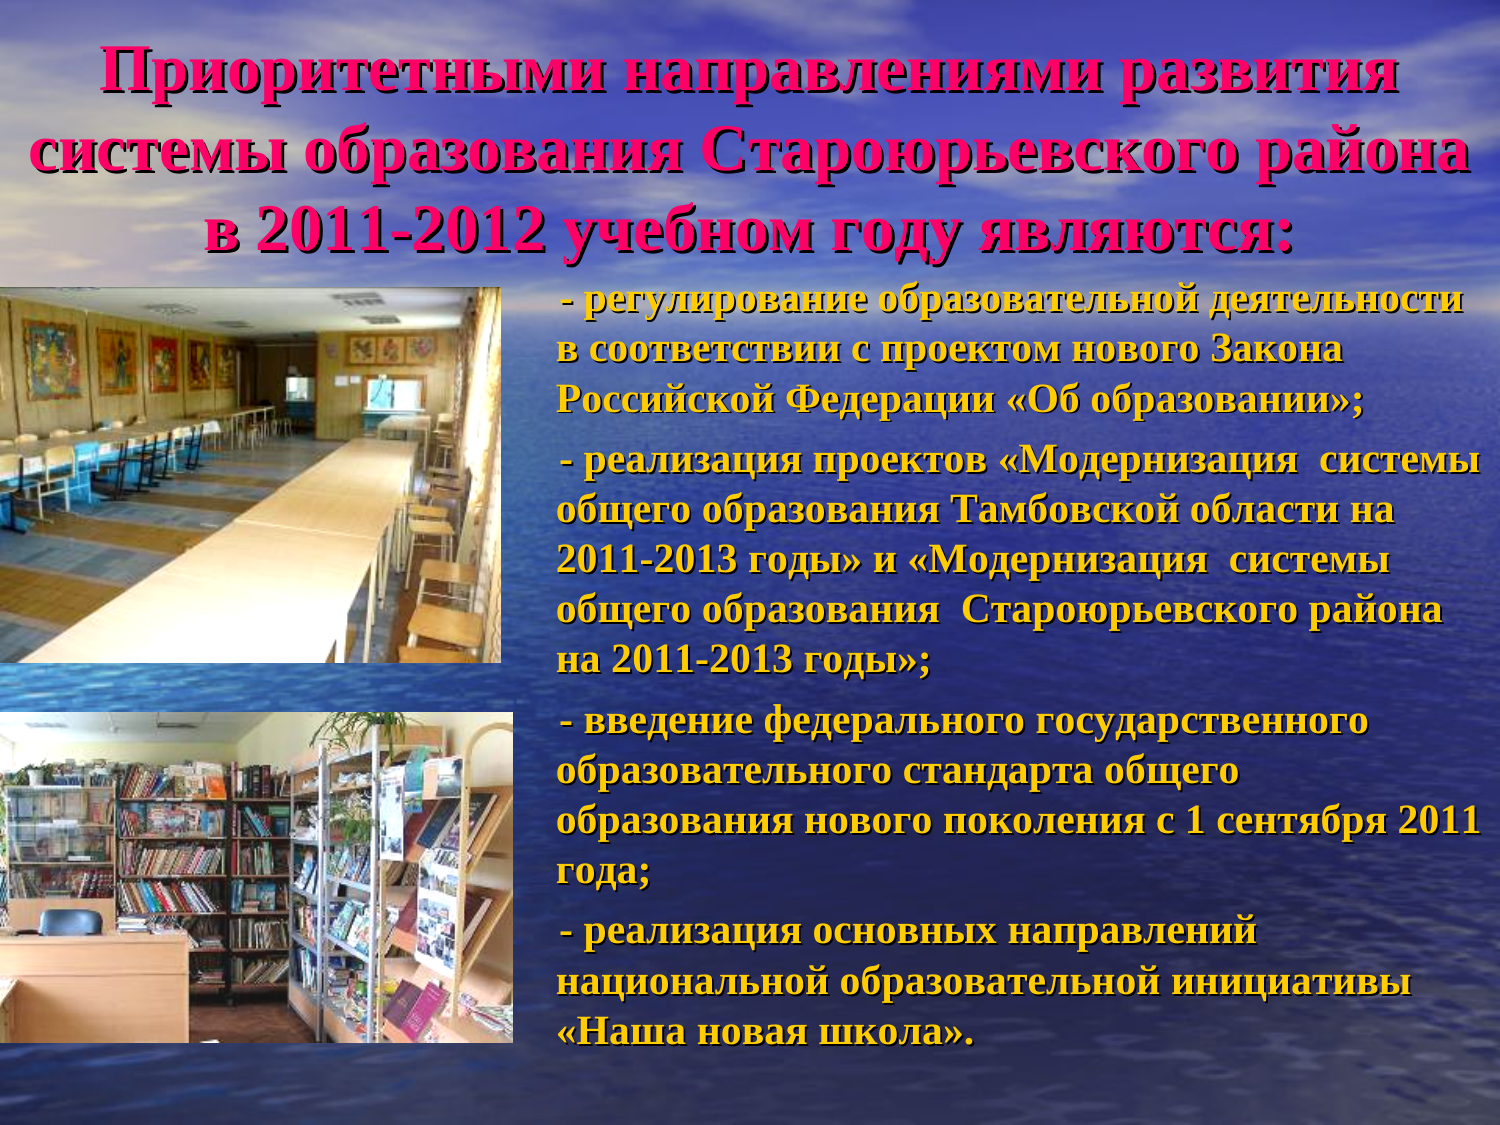

# Приоритетными направлениями развития системы образования Староюрьевского района в 2011-2012 учебном году являются:
- регулирование образовательной деятельности в соответствии с проектом нового Закона Российской Федерации «Об образовании»;
- реализация проектов «Модернизация системы общего образования Тамбовской области на 2011-2013 годы» и «Модернизация системы общего образования Староюрьевского района на 2011-2013 годы»;
- введение федерального государственного образовательного стандарта общего образования нового поколения с 1 сентября 2011 года;
- реализация основных направлений национальной образовательной инициативы «Наша новая школа».